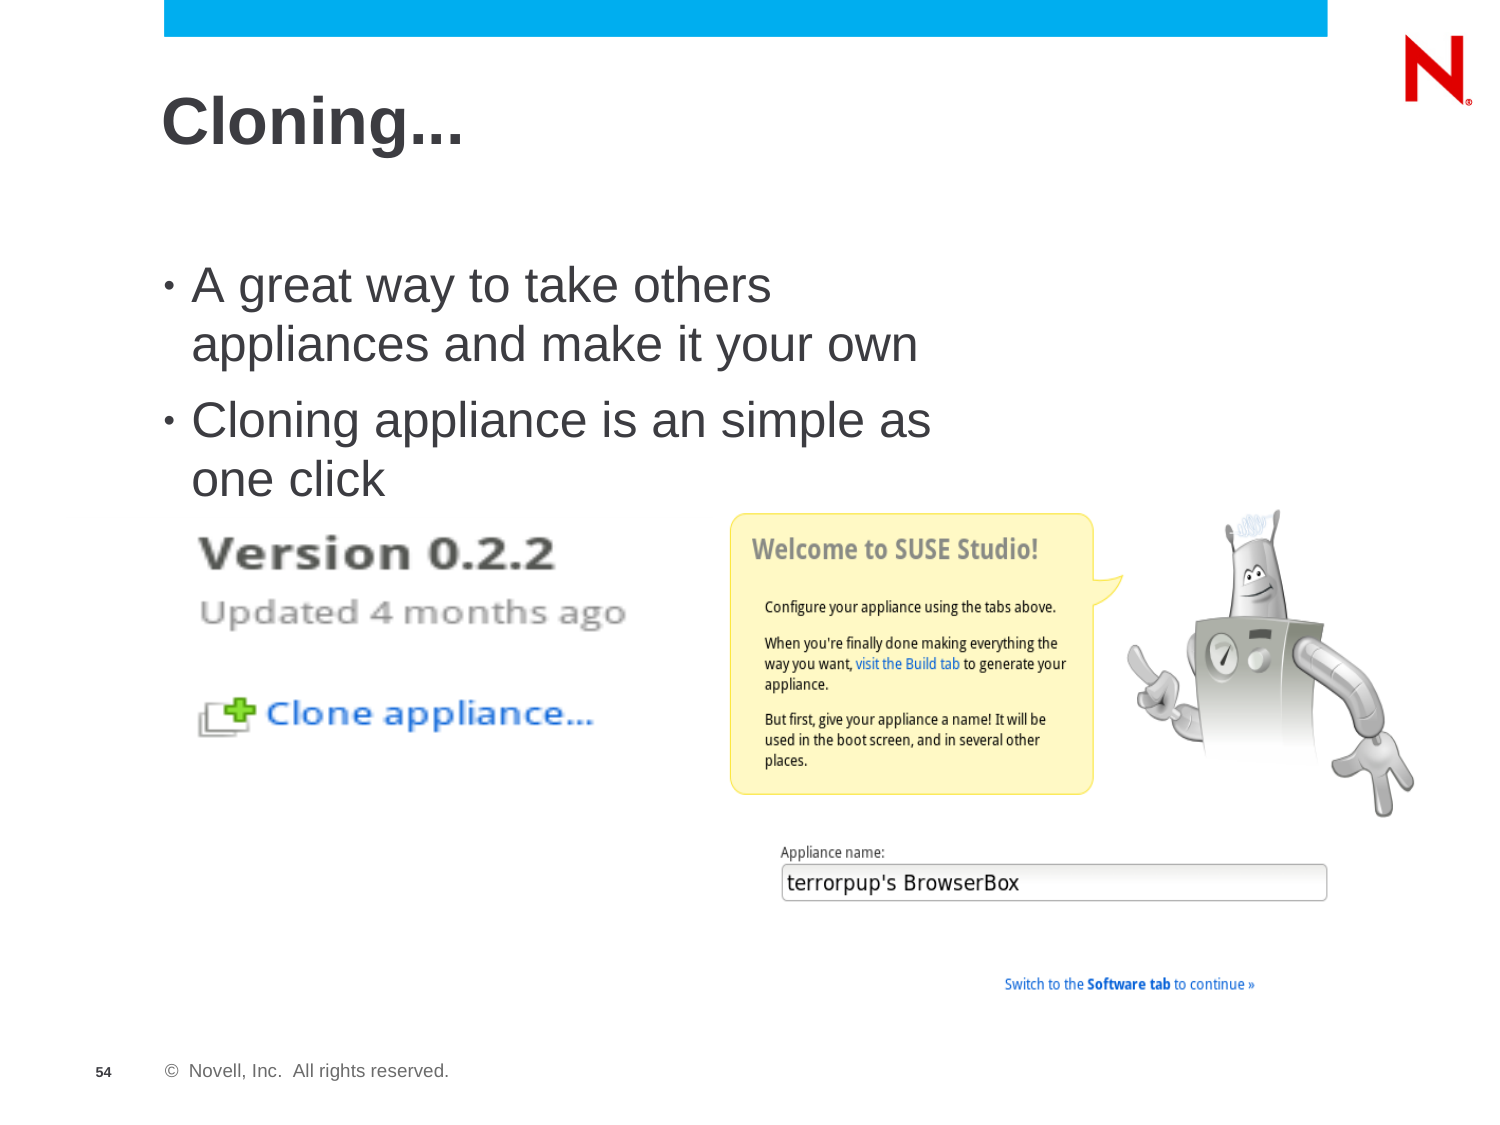

# Cloning...
A great way to take others
appliances and make it your own
Cloning appliance is an simple as
one click